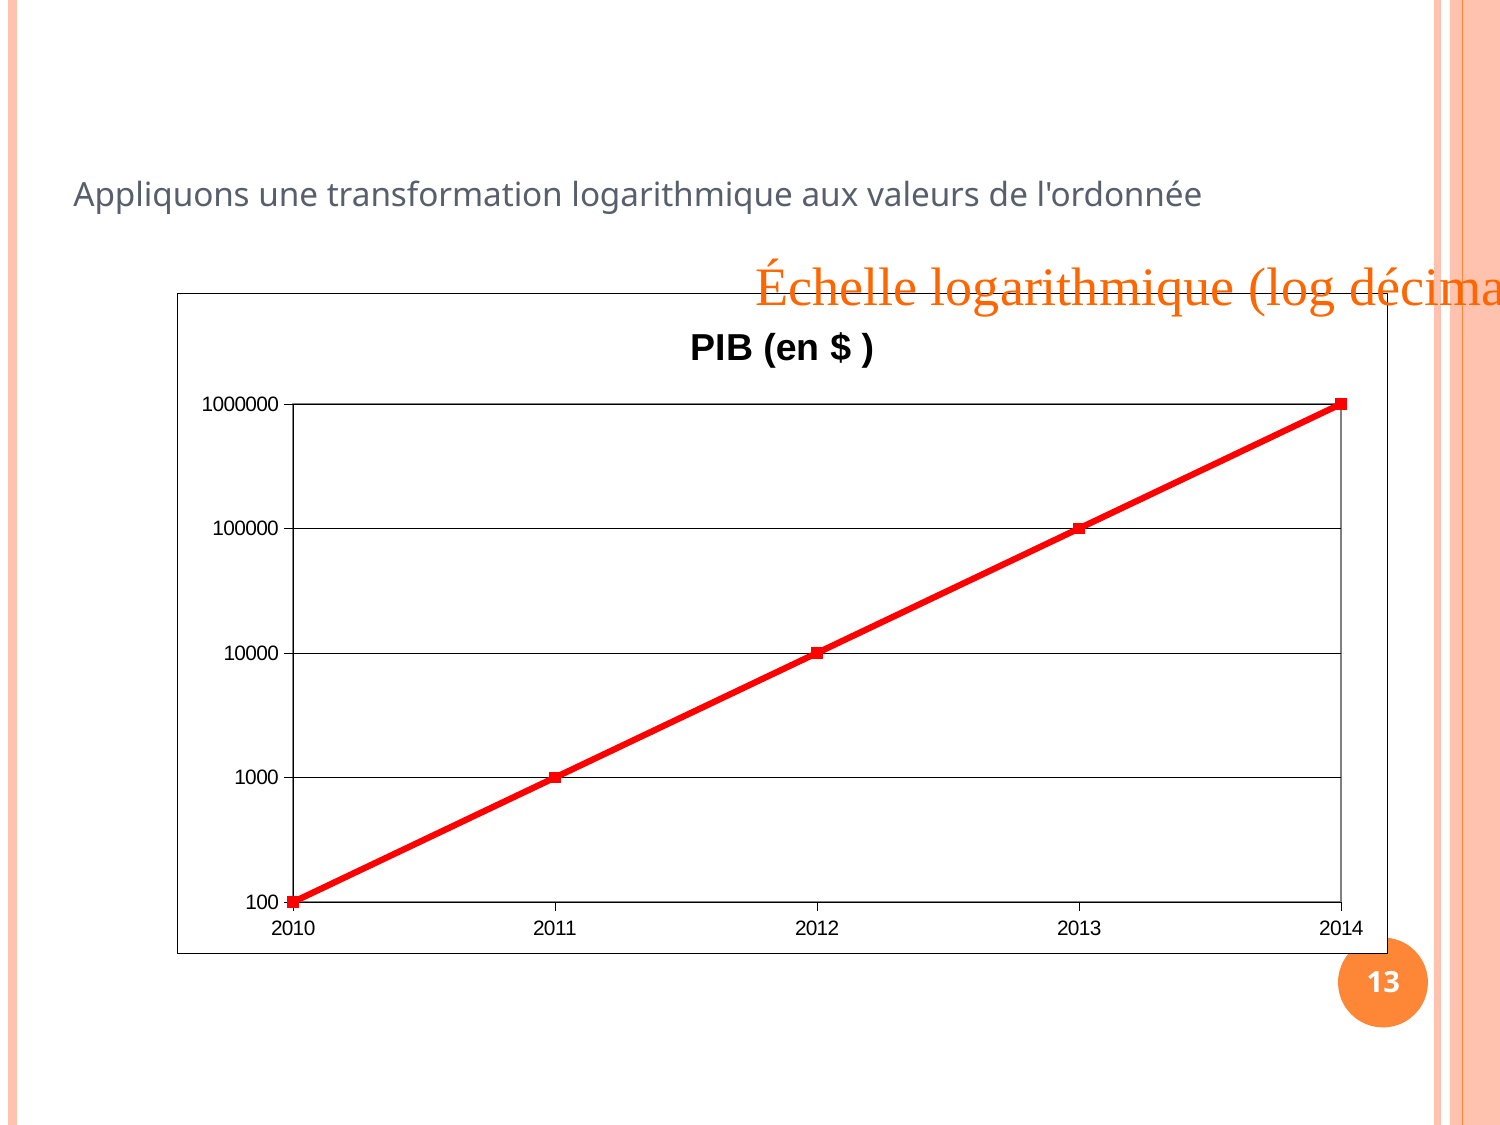

Appliquons une transformation logarithmique aux valeurs de l'ordonnée
Échelle logarithmique (log décimal)
### Chart: PIB (en $ )
| Category | |
|---|---|
| 2010 | 100.0 |
| 2011 | 1000.0 |
| 2012 | 10000.0 |
| 2013 | 100000.0 |